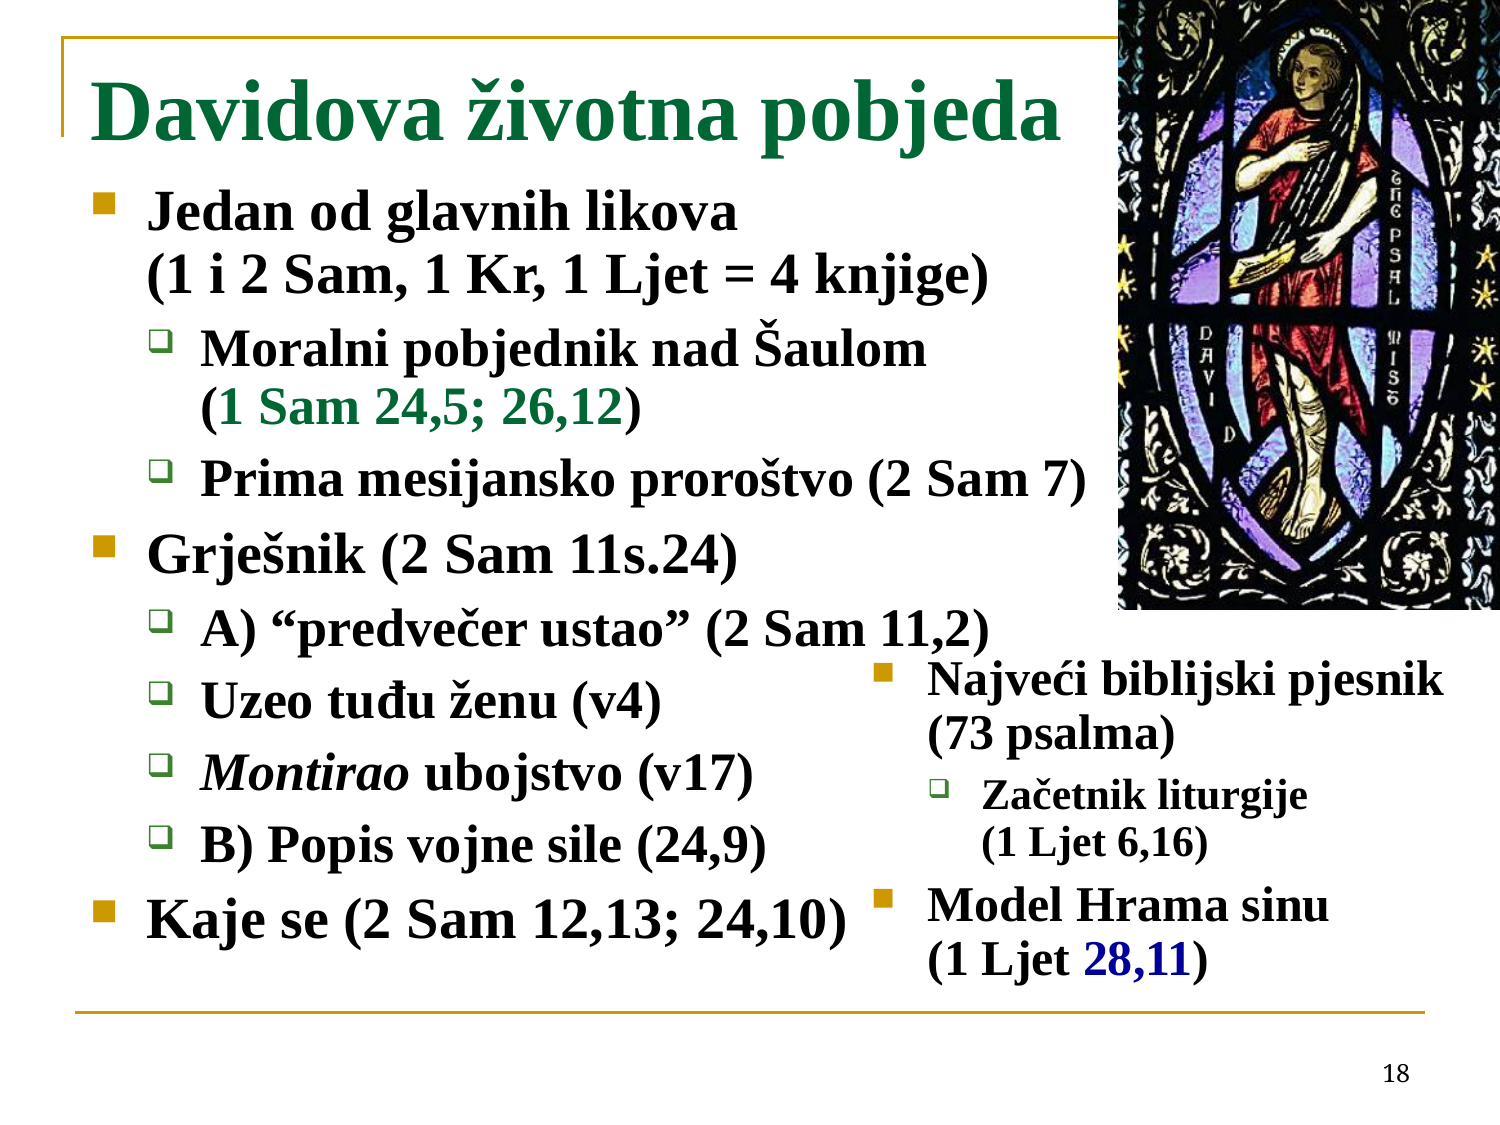

# Davidova životna pobjeda
Jedan od glavnih likova
(1 i 2 Sam, 1 Kr, 1 Ljet = 4 knjige)
Moralni pobjednik nad Šaulom
(1 Sam 24,5; 26,12)
Prima mesijansko proroštvo (2 Sam 7)
Grješnik (2 Sam 11s.24)
A) “predvečer ustao” (2 Sam 11,2)
Uzeo tuđu ženu (v4)
Montirao ubojstvo (v17)
B) Popis vojne sile (24,9)
Kaje se (2 Sam 12,13; 24,10)
Najveći biblijski pjesnik
(73 psalma)
Začetnik liturgije
(1 Ljet 6,16)
Model Hrama sinu
(1 Ljet 28,11)